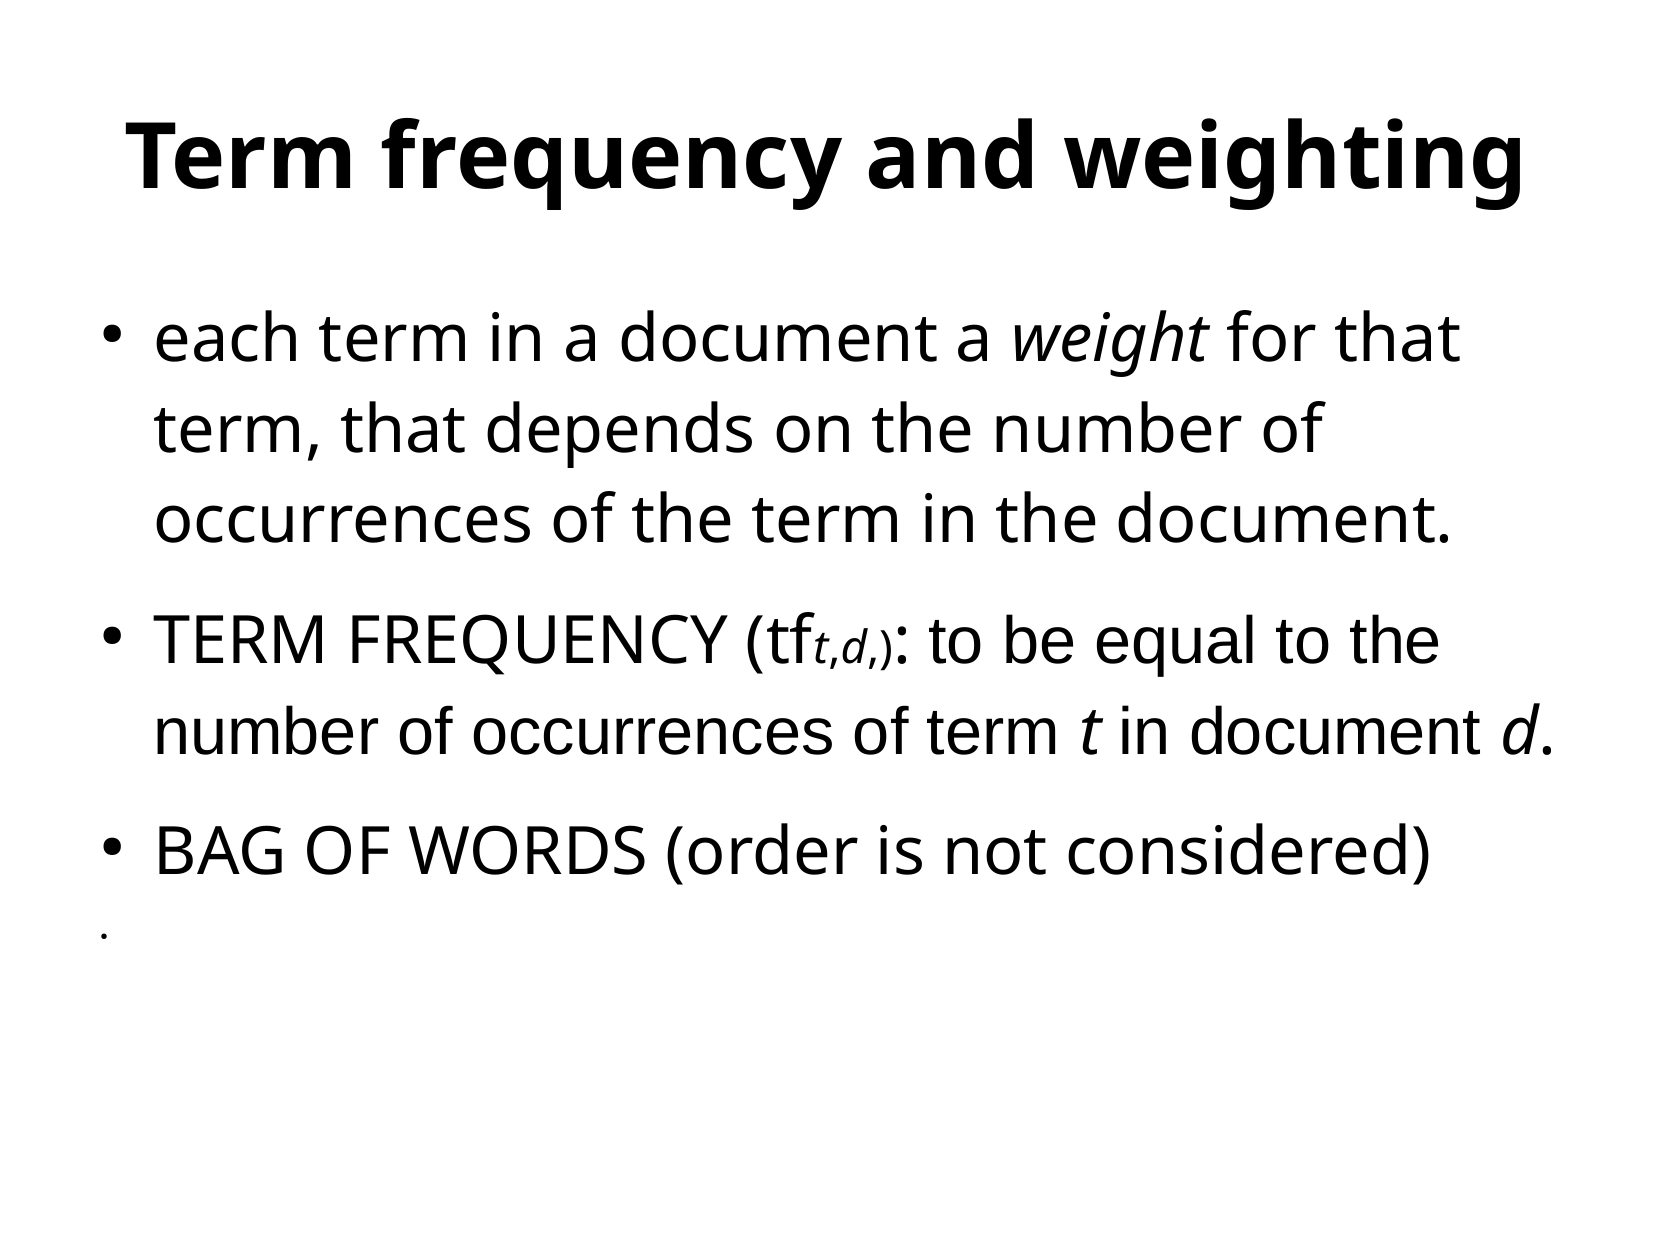

# Term frequency and weighting
each term in a document a weight for that term, that depends on the number of occurrences of the term in the document.
TERM FREQUENCY (tft,d,): to be equal to the number of occurrences of term t in document d.
BAG OF WORDS (order is not considered)